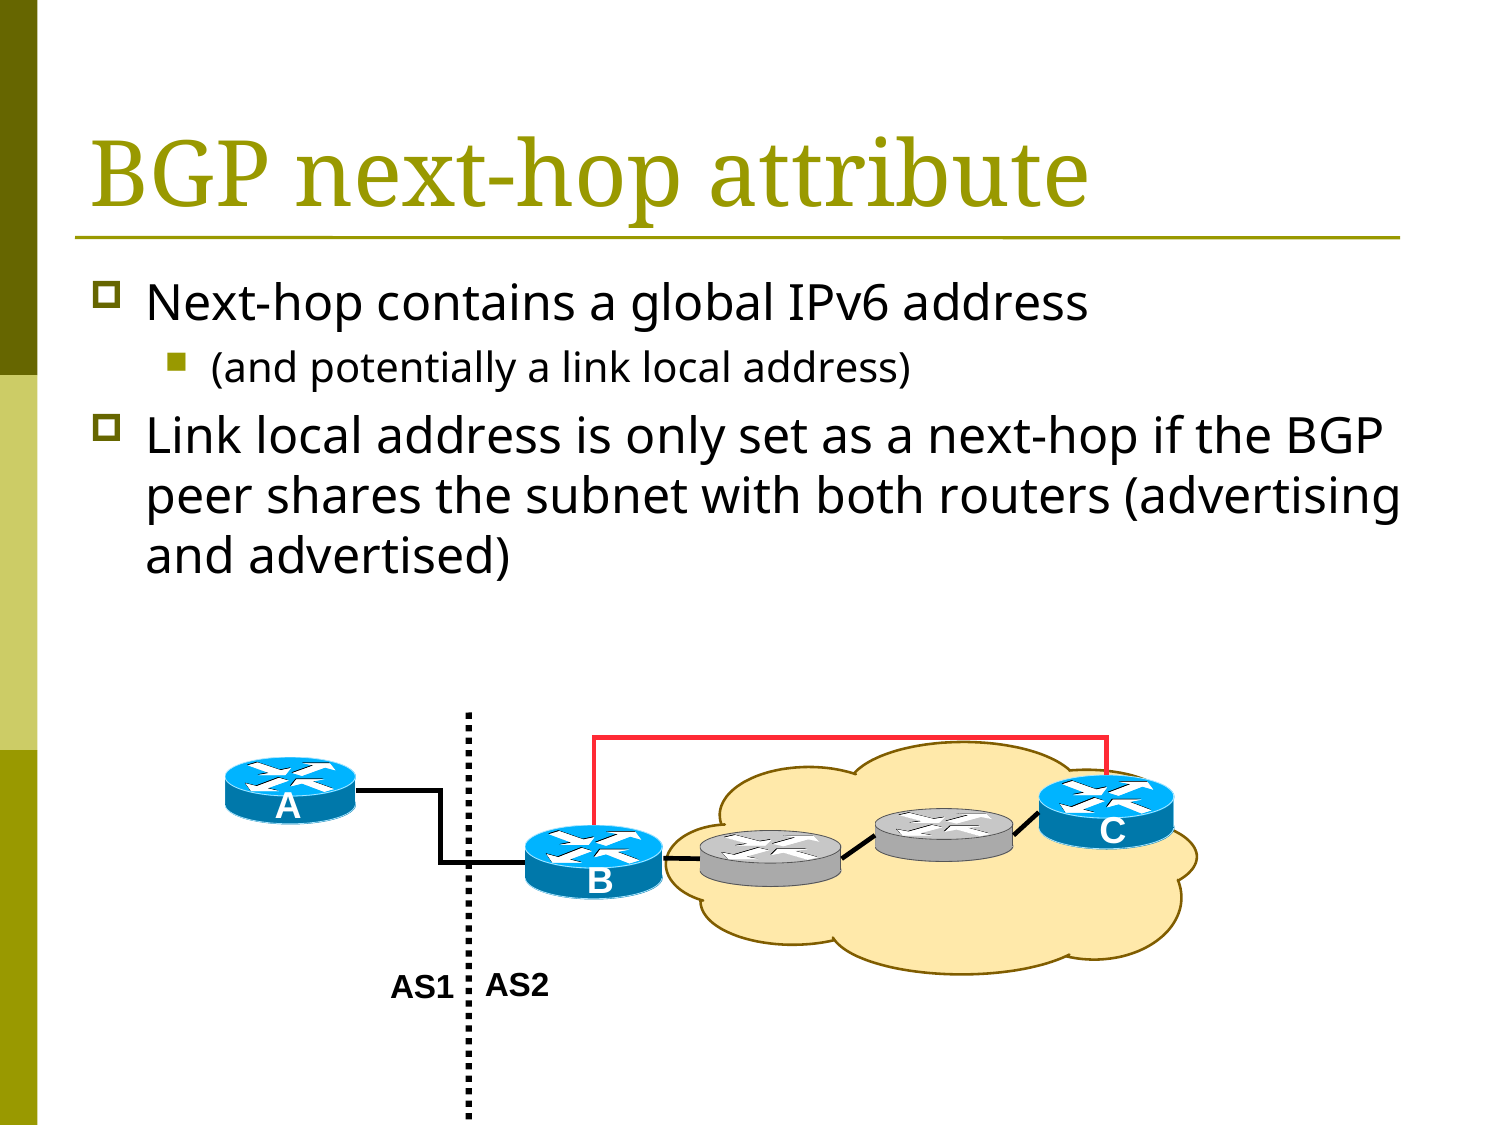

# BGP next-hop attribute
Next-hop contains a global IPv6 address
(and potentially a link local address)
Link local address is only set as a next-hop if the BGP peer shares the subnet with both routers (advertising and advertised)
A
C
B
AS2
AS1